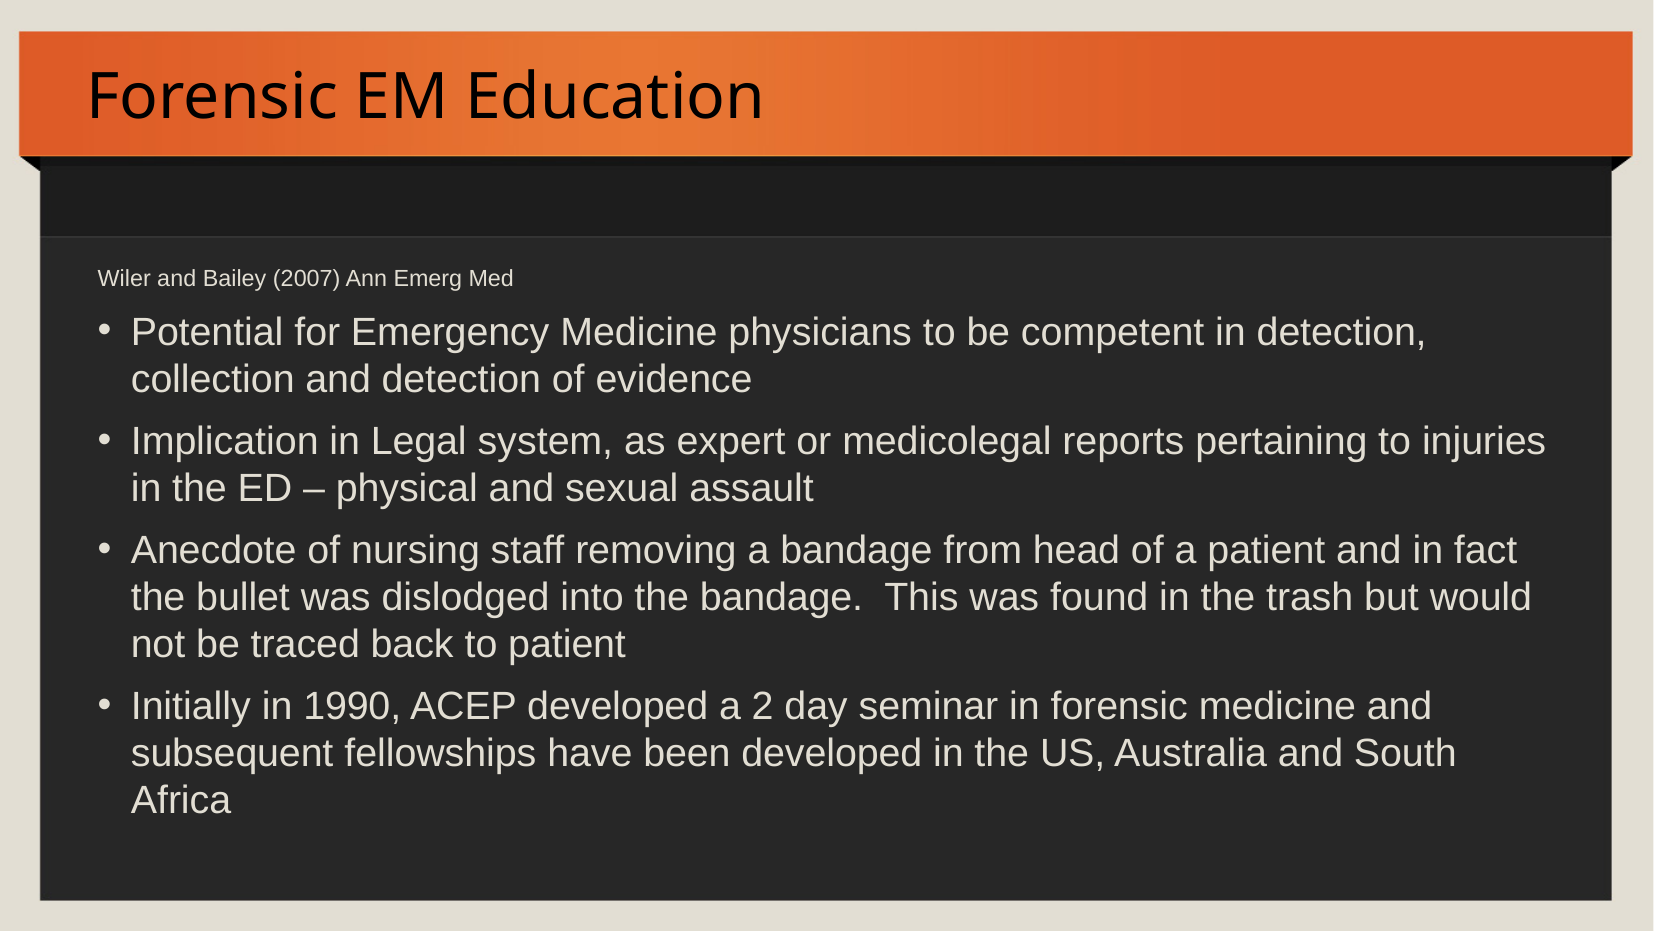

# Forensic EM Education
Wiler and Bailey (2007) Ann Emerg Med
Potential for Emergency Medicine physicians to be competent in detection, collection and detection of evidence
Implication in Legal system, as expert or medicolegal reports pertaining to injuries in the ED – physical and sexual assault
Anecdote of nursing staff removing a bandage from head of a patient and in fact the bullet was dislodged into the bandage. This was found in the trash but would not be traced back to patient
Initially in 1990, ACEP developed a 2 day seminar in forensic medicine and subsequent fellowships have been developed in the US, Australia and South Africa